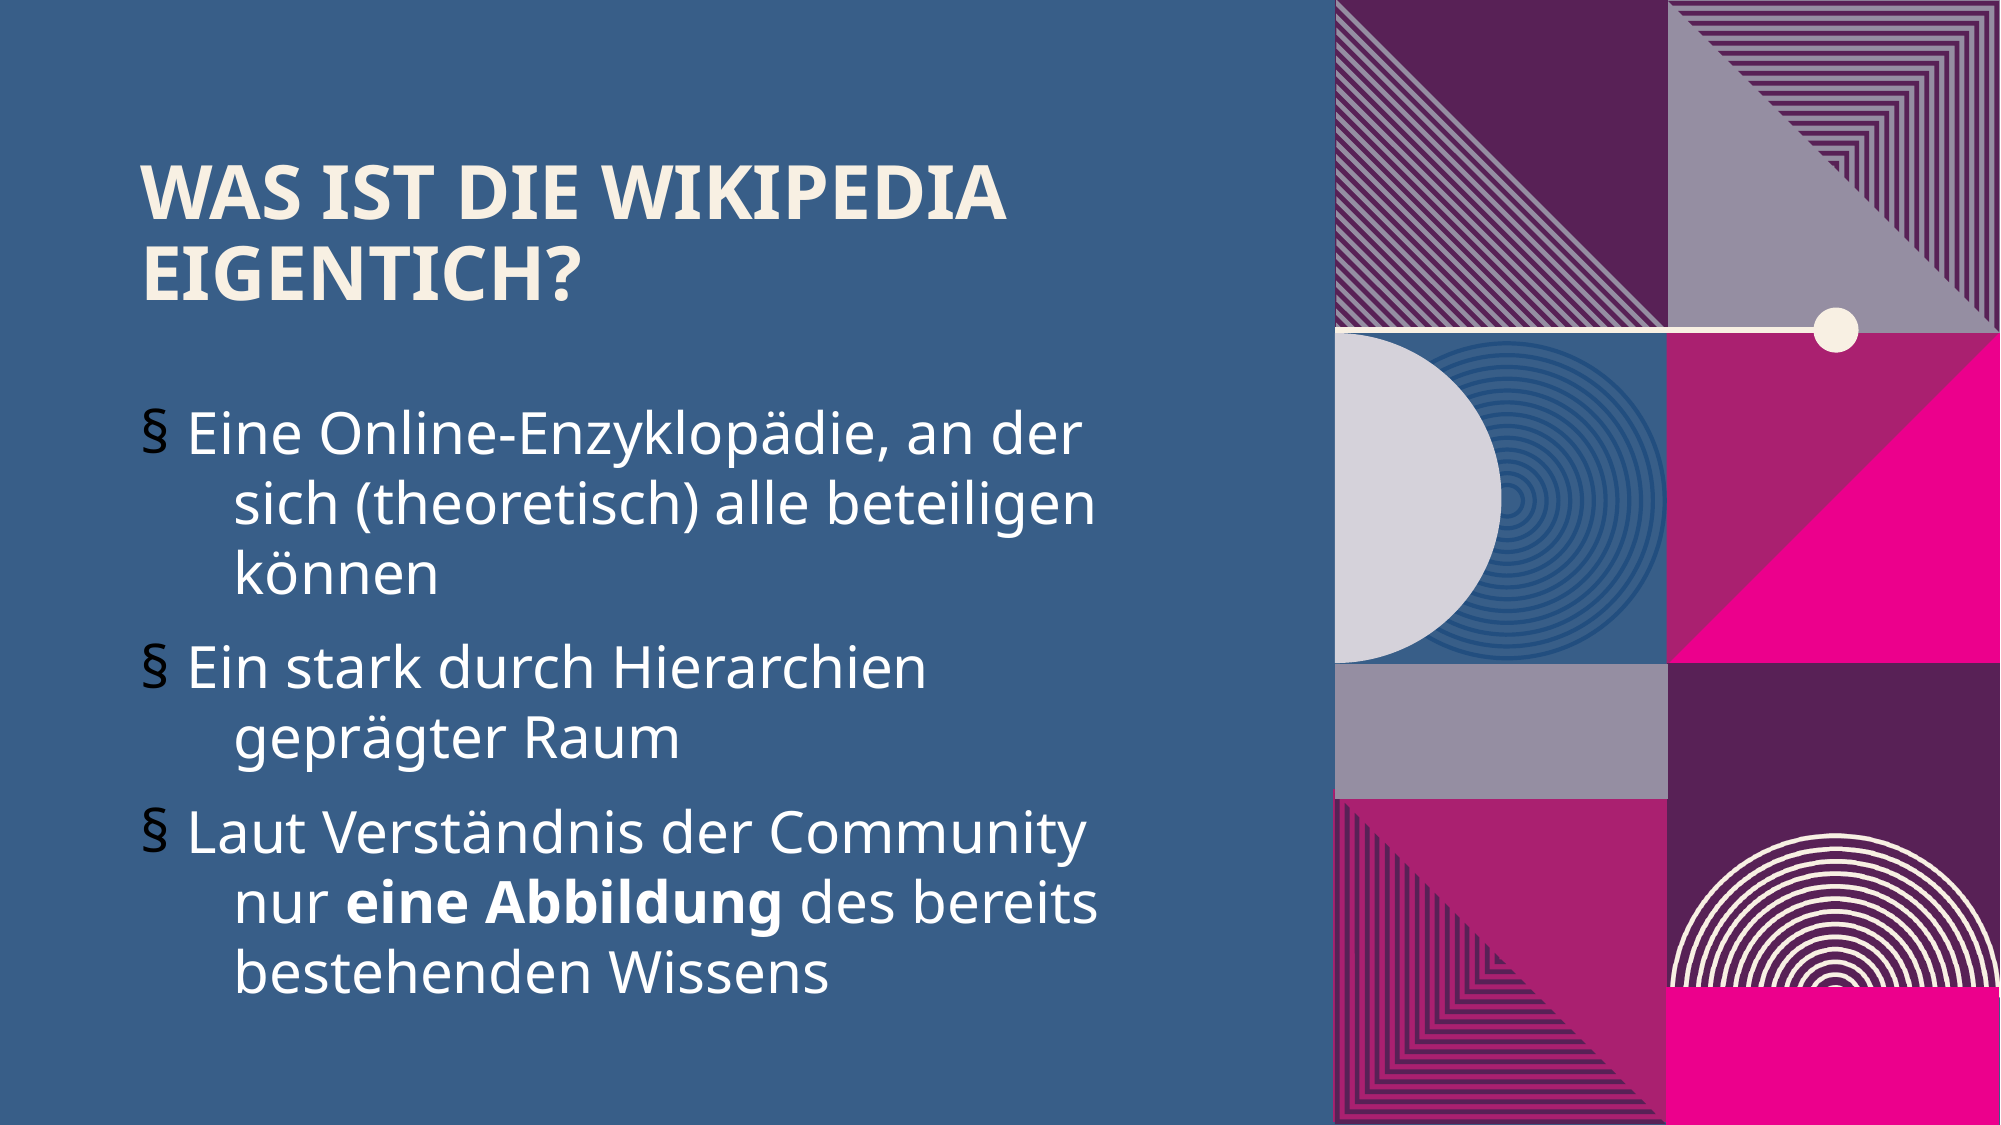

# Was ist die Wikipedia Eigentich?
Eine Online-Enzyklopädie, an der sich (theoretisch) alle beteiligen können
Ein stark durch Hierarchien geprägter Raum
Laut Verständnis der Community nur eine Abbildung des bereits bestehenden Wissens